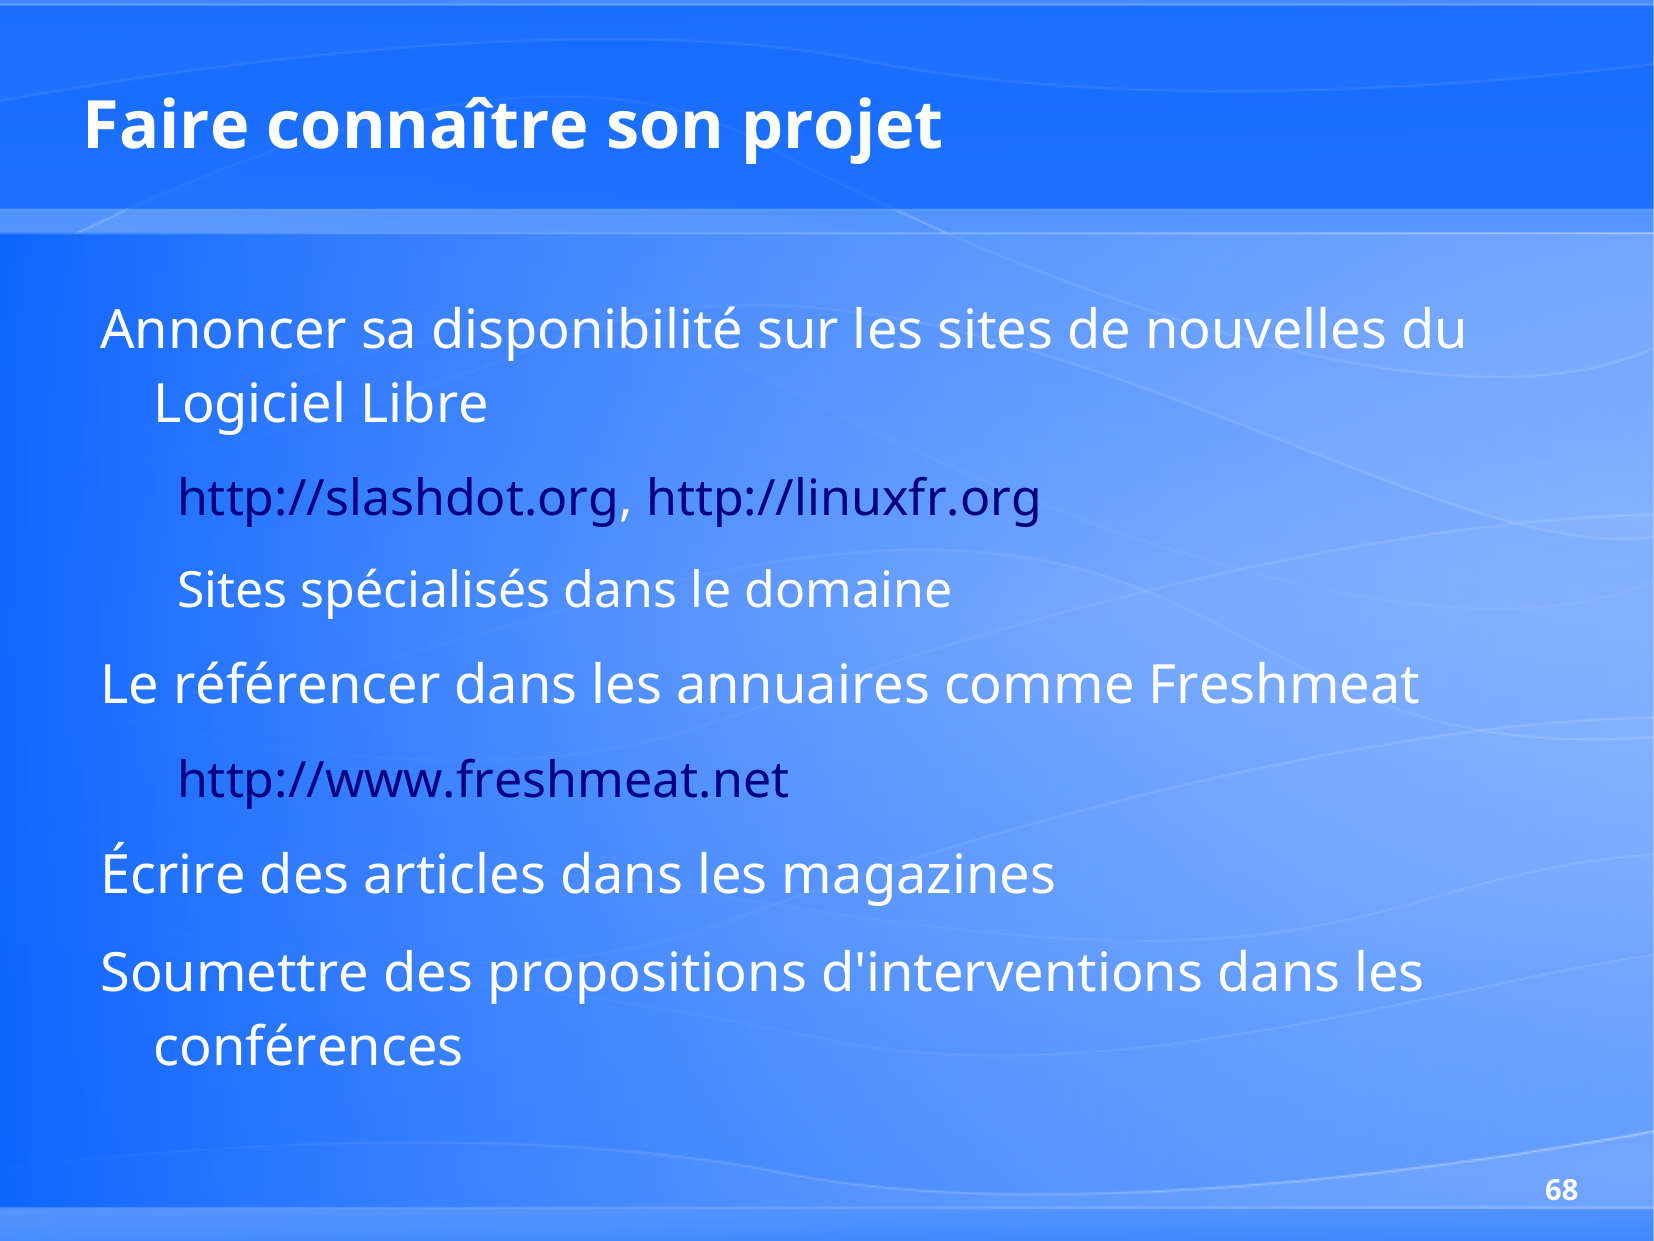

# Faire connaître son projet
Annoncer sa disponibilité sur les sites de nouvelles du Logiciel Libre
http://slashdot.org, http://linuxfr.org
Sites spécialisés dans le domaine
Le référencer dans les annuaires comme Freshmeat
http://www.freshmeat.net
Écrire des articles dans les magazines
Soumettre des propositions d'interventions dans les conférences
68